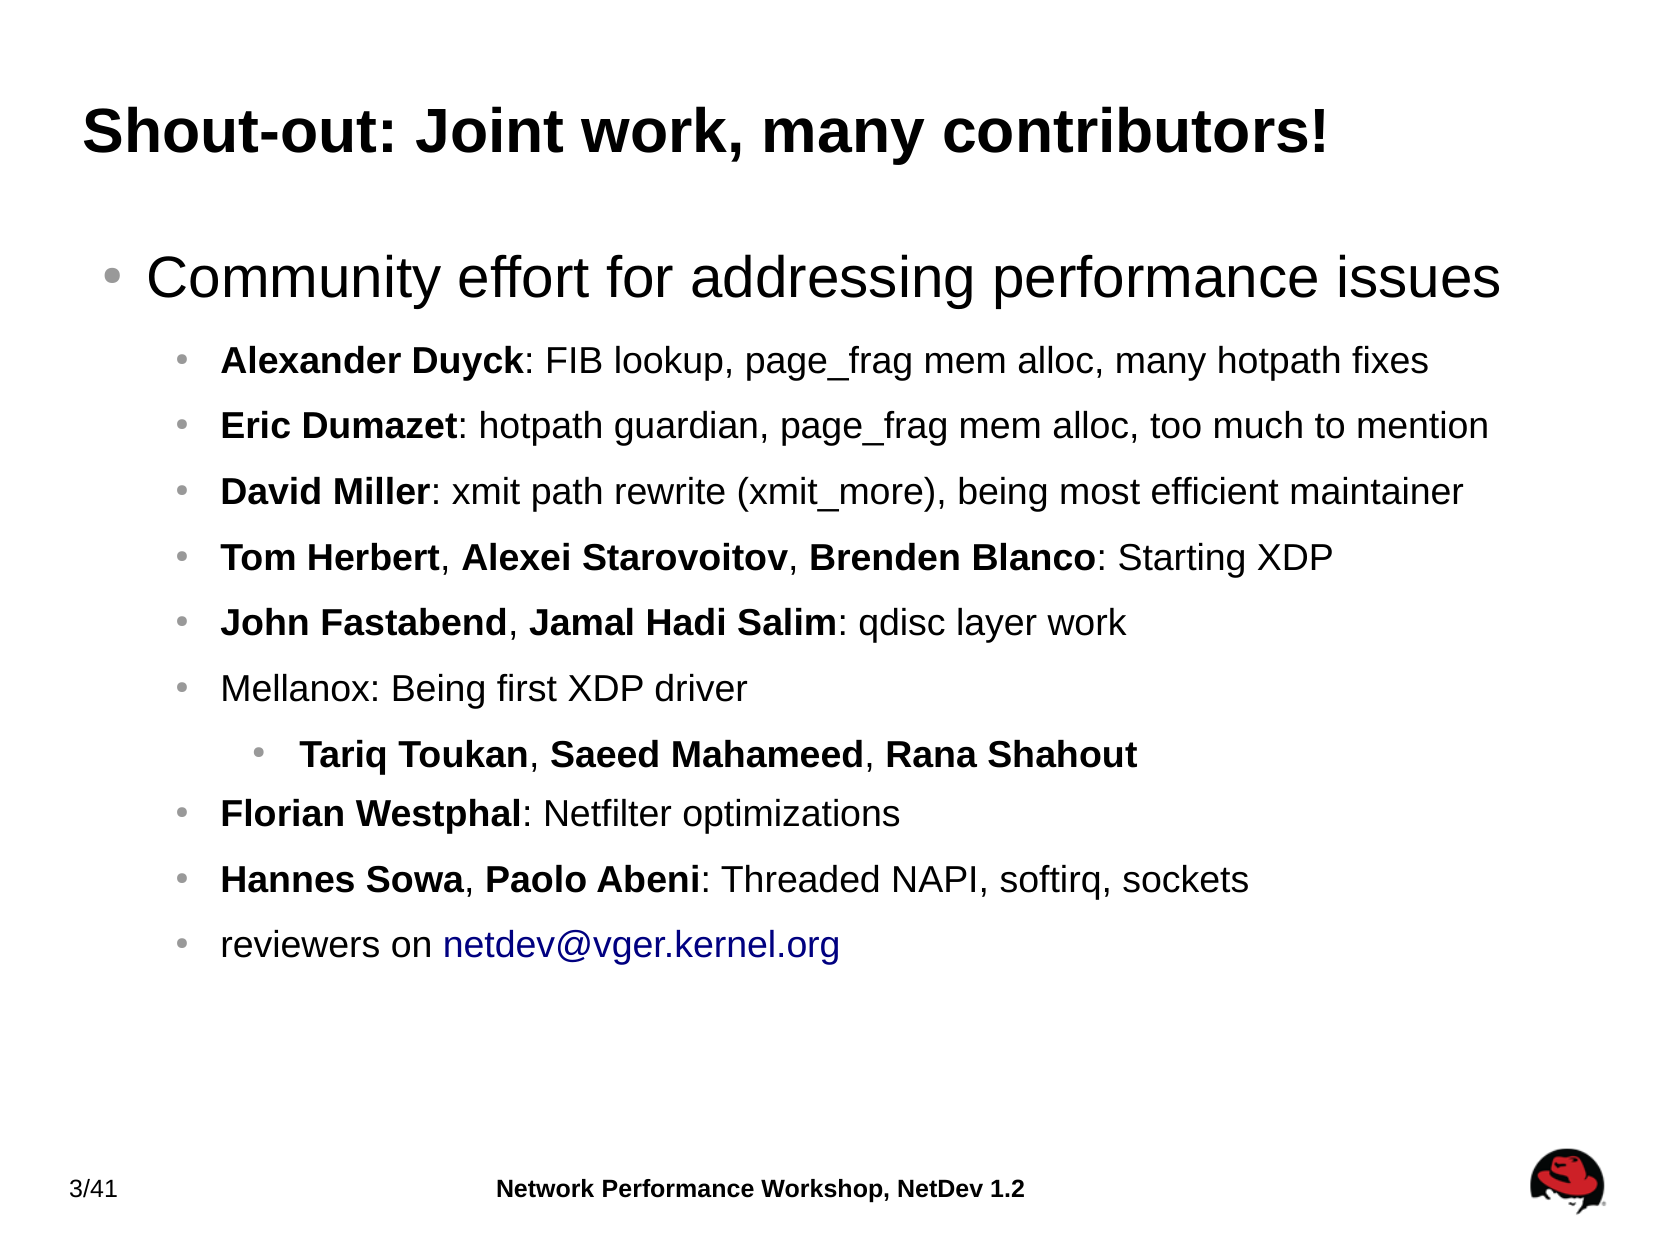

# Shout-out: Joint work, many contributors!
Community effort for addressing performance issues
Alexander Duyck: FIB lookup, page_frag mem alloc, many hotpath fixes
Eric Dumazet: hotpath guardian, page_frag mem alloc, too much to mention
David Miller: xmit path rewrite (xmit_more), being most efficient maintainer
Tom Herbert, Alexei Starovoitov, Brenden Blanco: Starting XDP
John Fastabend, Jamal Hadi Salim: qdisc layer work
Mellanox: Being first XDP driver
Tariq Toukan, Saeed Mahameed, Rana Shahout
Florian Westphal: Netfilter optimizations
Hannes Sowa, Paolo Abeni: Threaded NAPI, softirq, sockets
reviewers on netdev@vger.kernel.org